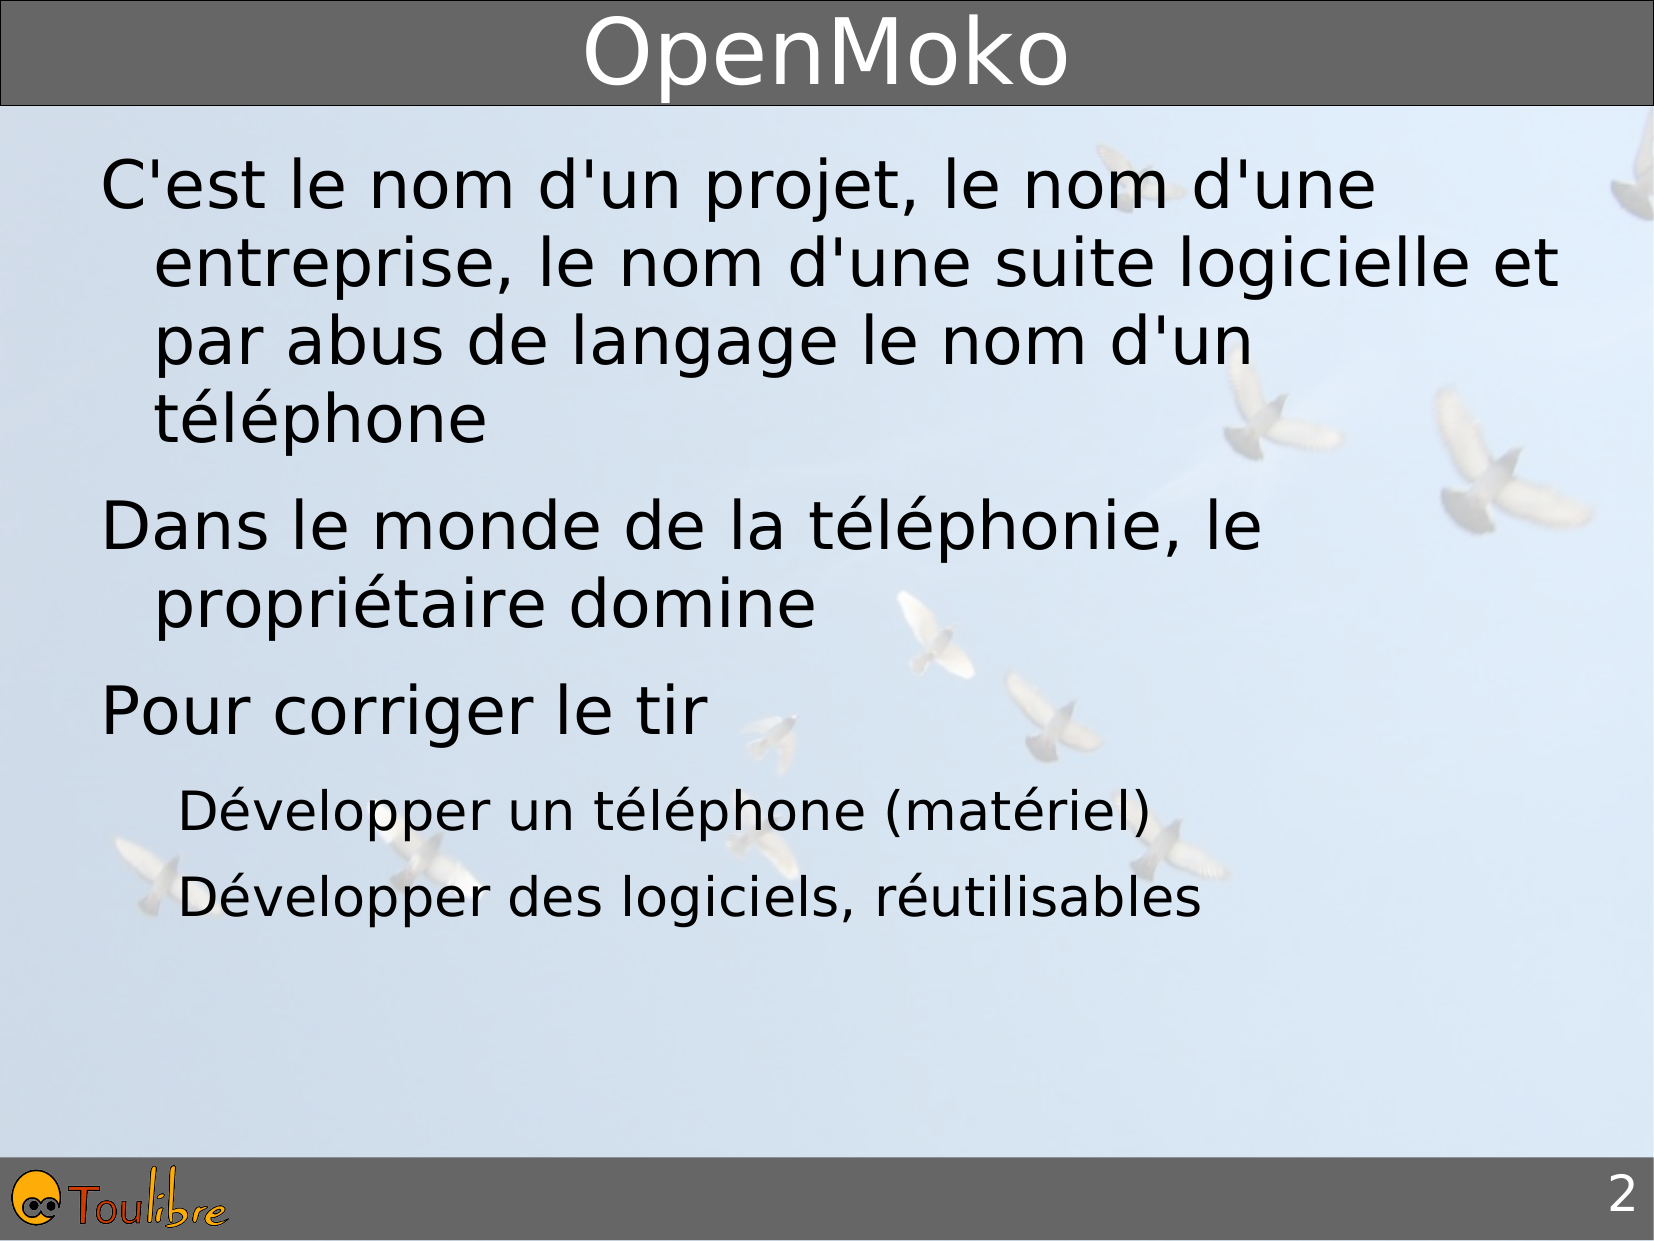

# OpenMoko
C'est le nom d'un projet, le nom d'une entreprise, le nom d'une suite logicielle et par abus de langage le nom d'un téléphone
Dans le monde de la téléphonie, le propriétaire domine
Pour corriger le tir
Développer un téléphone (matériel)
Développer des logiciels, réutilisables